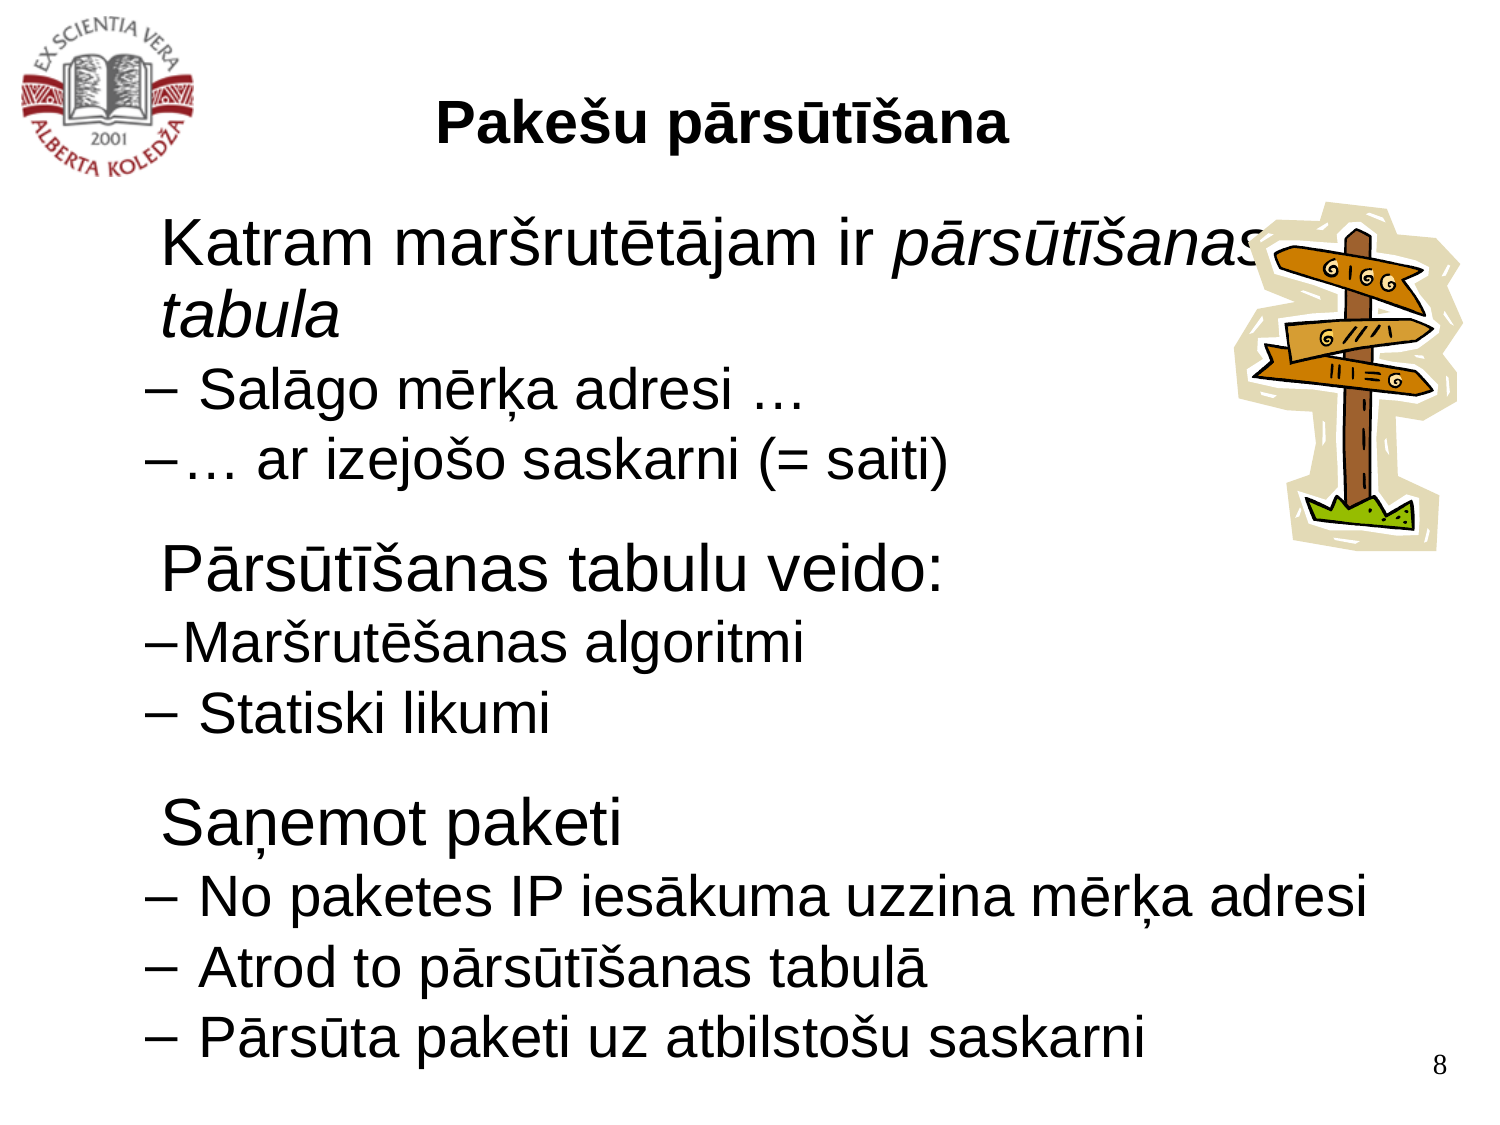

# Pakešu pārsūtīšana
Katram maršrutētājam ir pārsūtīšanas tabula
 Salāgo mērķa adresi …
… ar izejošo saskarni (= saiti)
Pārsūtīšanas tabulu veido:
Maršrutēšanas algoritmi
 Statiski likumi
Saņemot paketi
 No paketes IP iesākuma uzzina mērķa adresi
 Atrod to pārsūtīšanas tabulā
 Pārsūta paketi uz atbilstošu saskarni
6